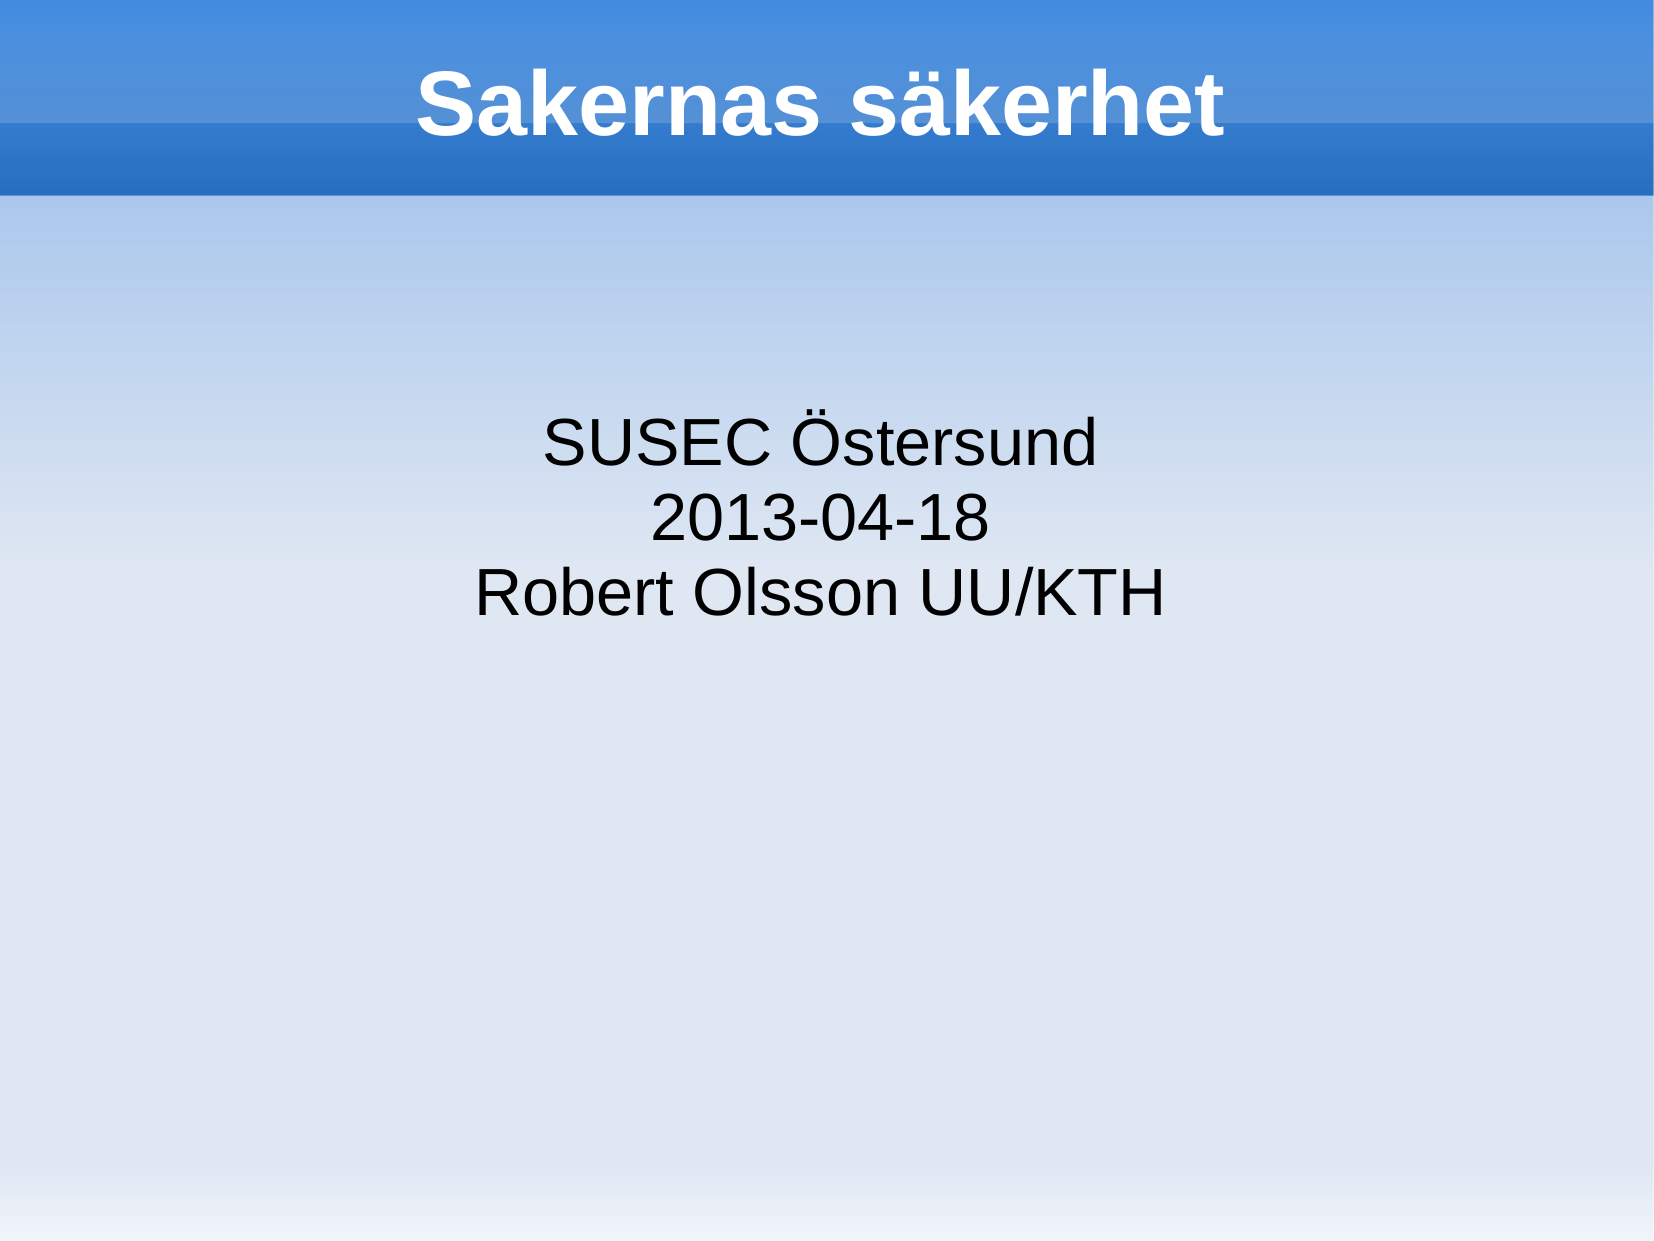

# Sakernas säkerhet
SUSEC Östersund
2013-04-18
Robert Olsson UU/KTH